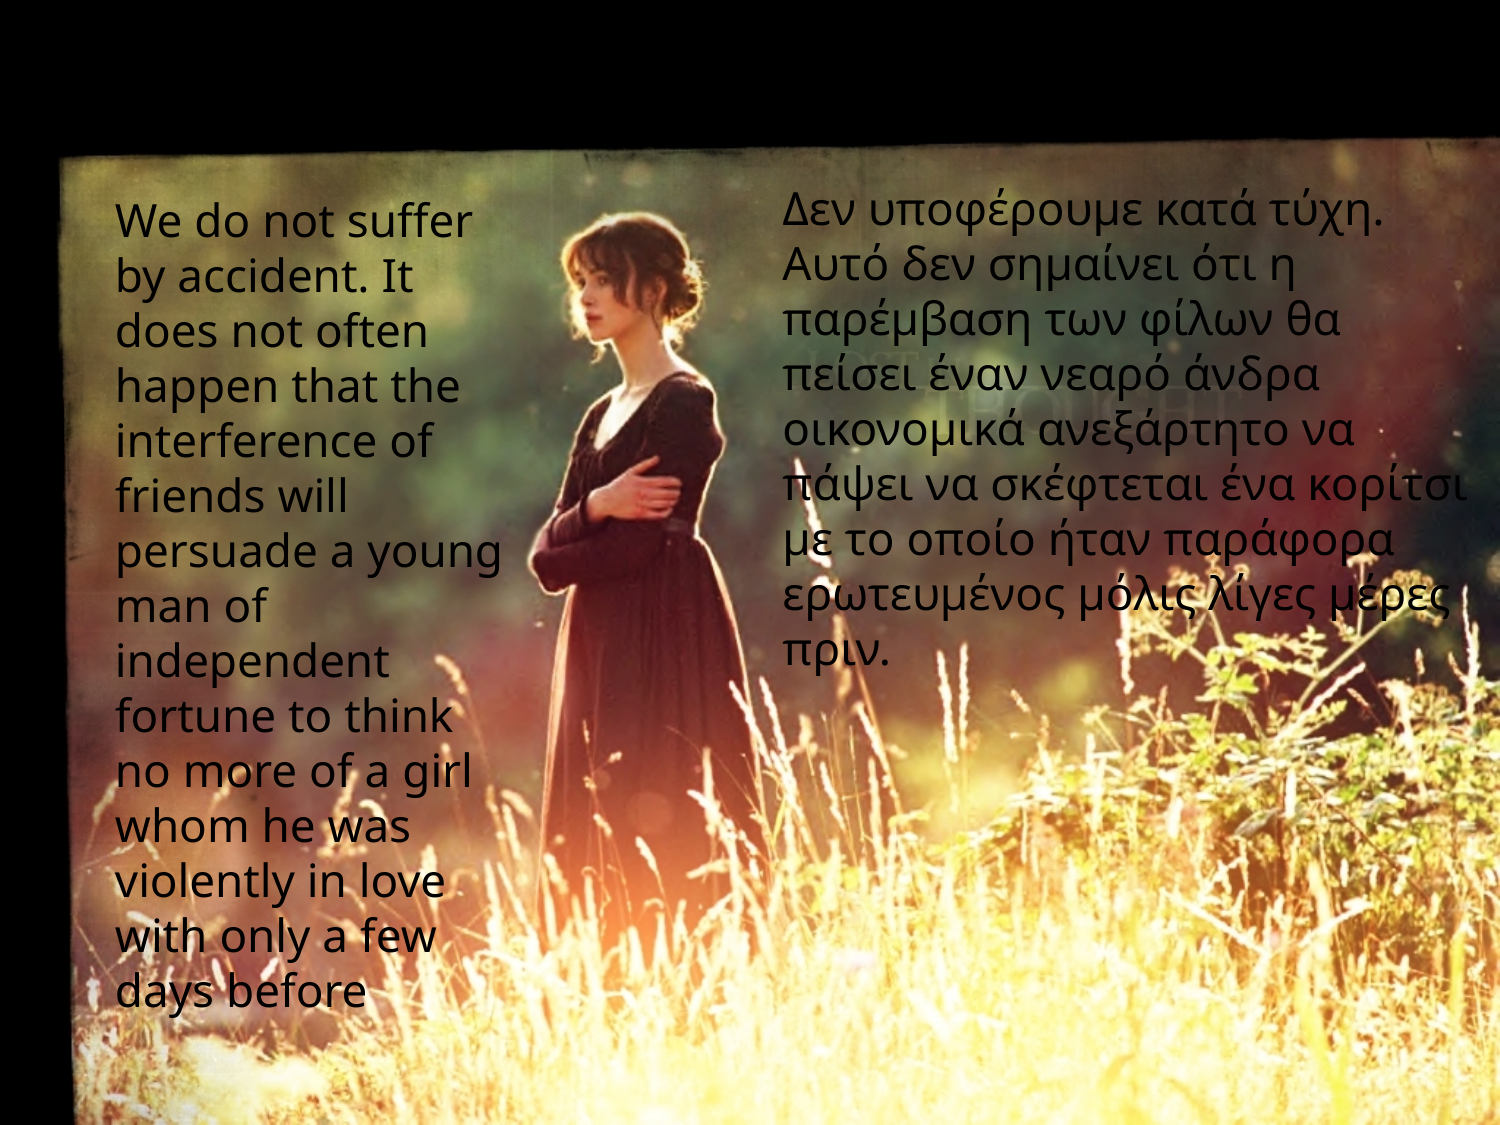

Δεν υποφέρουμε κατά τύχη. Αυτό δεν σημαίνει ότι η παρέμβαση των φίλων θα πείσει έναν νεαρό άνδρα οικονομικά ανεξάρτητο να πάψει να σκέφτεται ένα κορίτσι με το οποίο ήταν παράφορα ερωτευμένος μόλις λίγες μέρες πριν.
We do not suffer by accident. It does not often happen that the interference of friends will persuade a young man of independent fortune to think no more of a girl whom he was violently in love with only a few days before